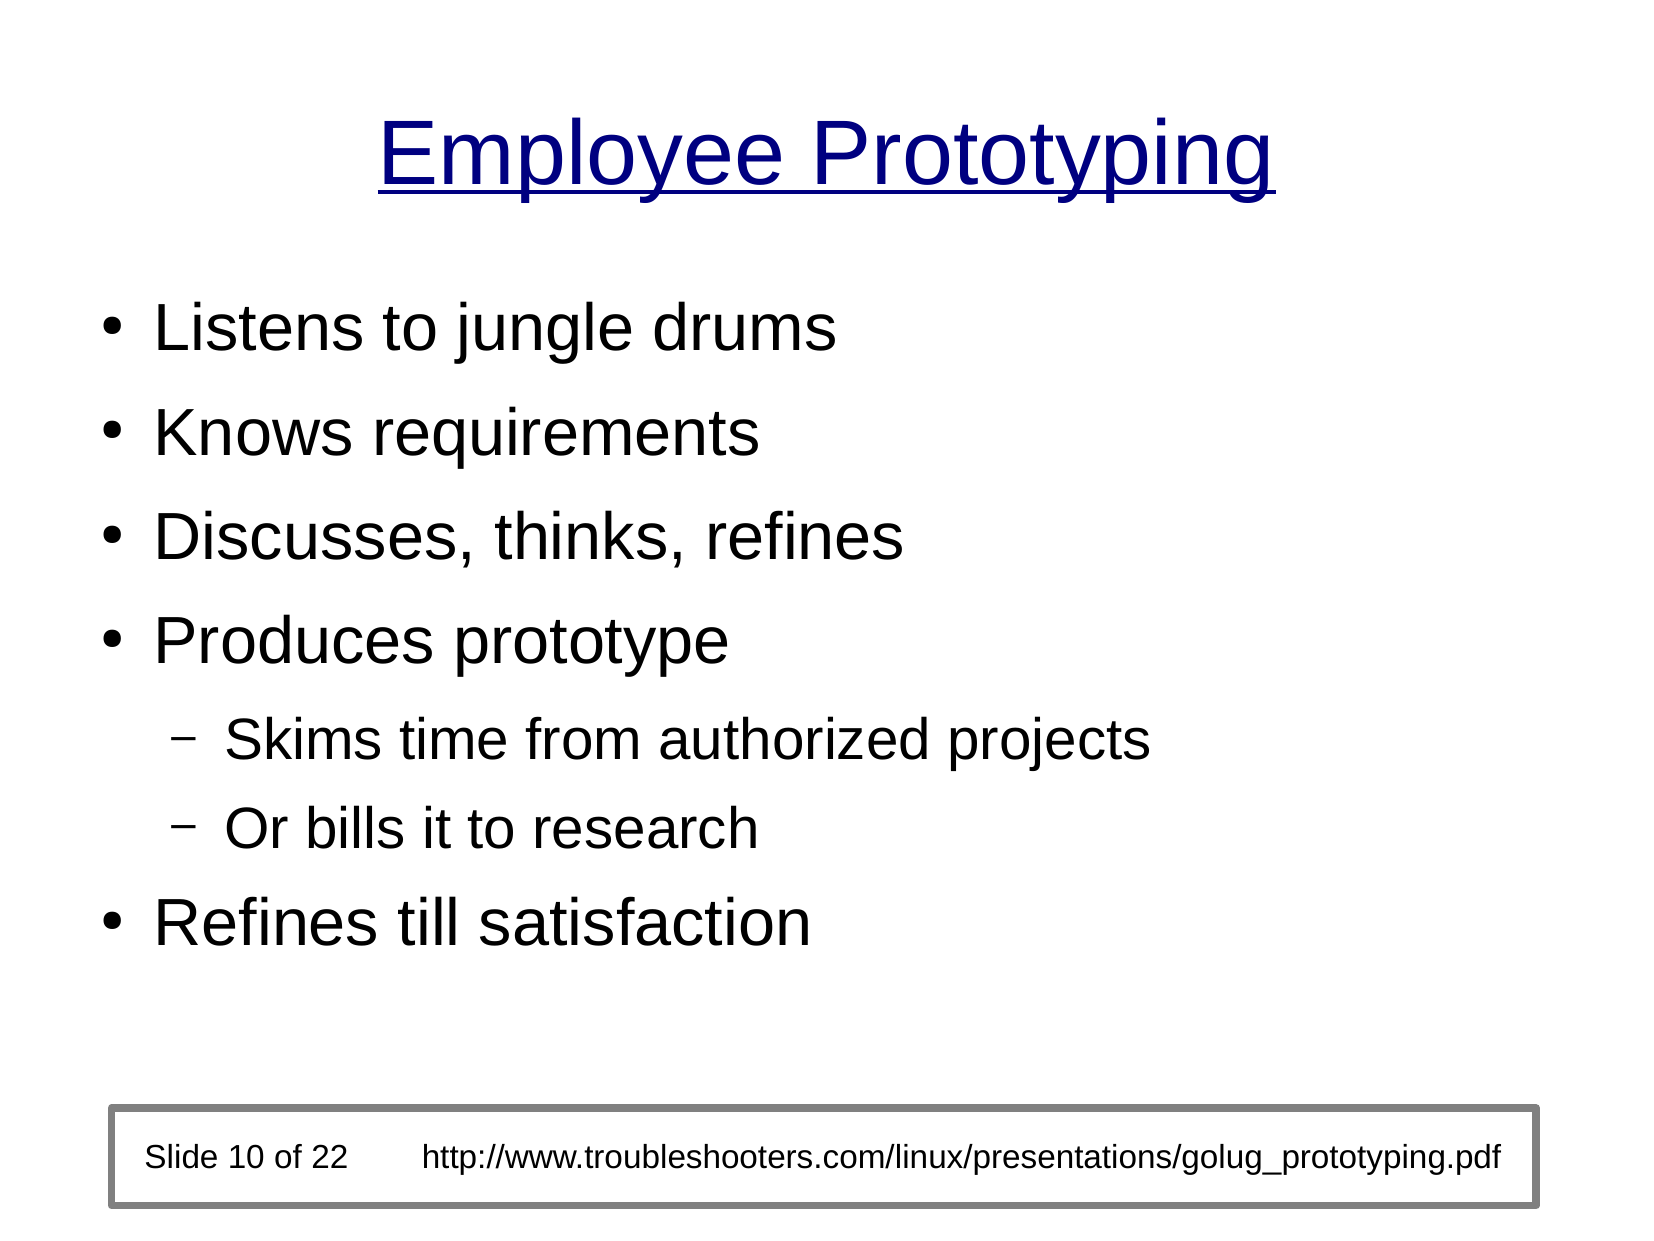

# Employee Prototyping
Listens to jungle drums
Knows requirements
Discusses, thinks, refines
Produces prototype
Skims time from authorized projects
Or bills it to research
Refines till satisfaction
Slide of 22 http://www.troubleshooters.com/linux/presentations/golug_prototyping.pdf